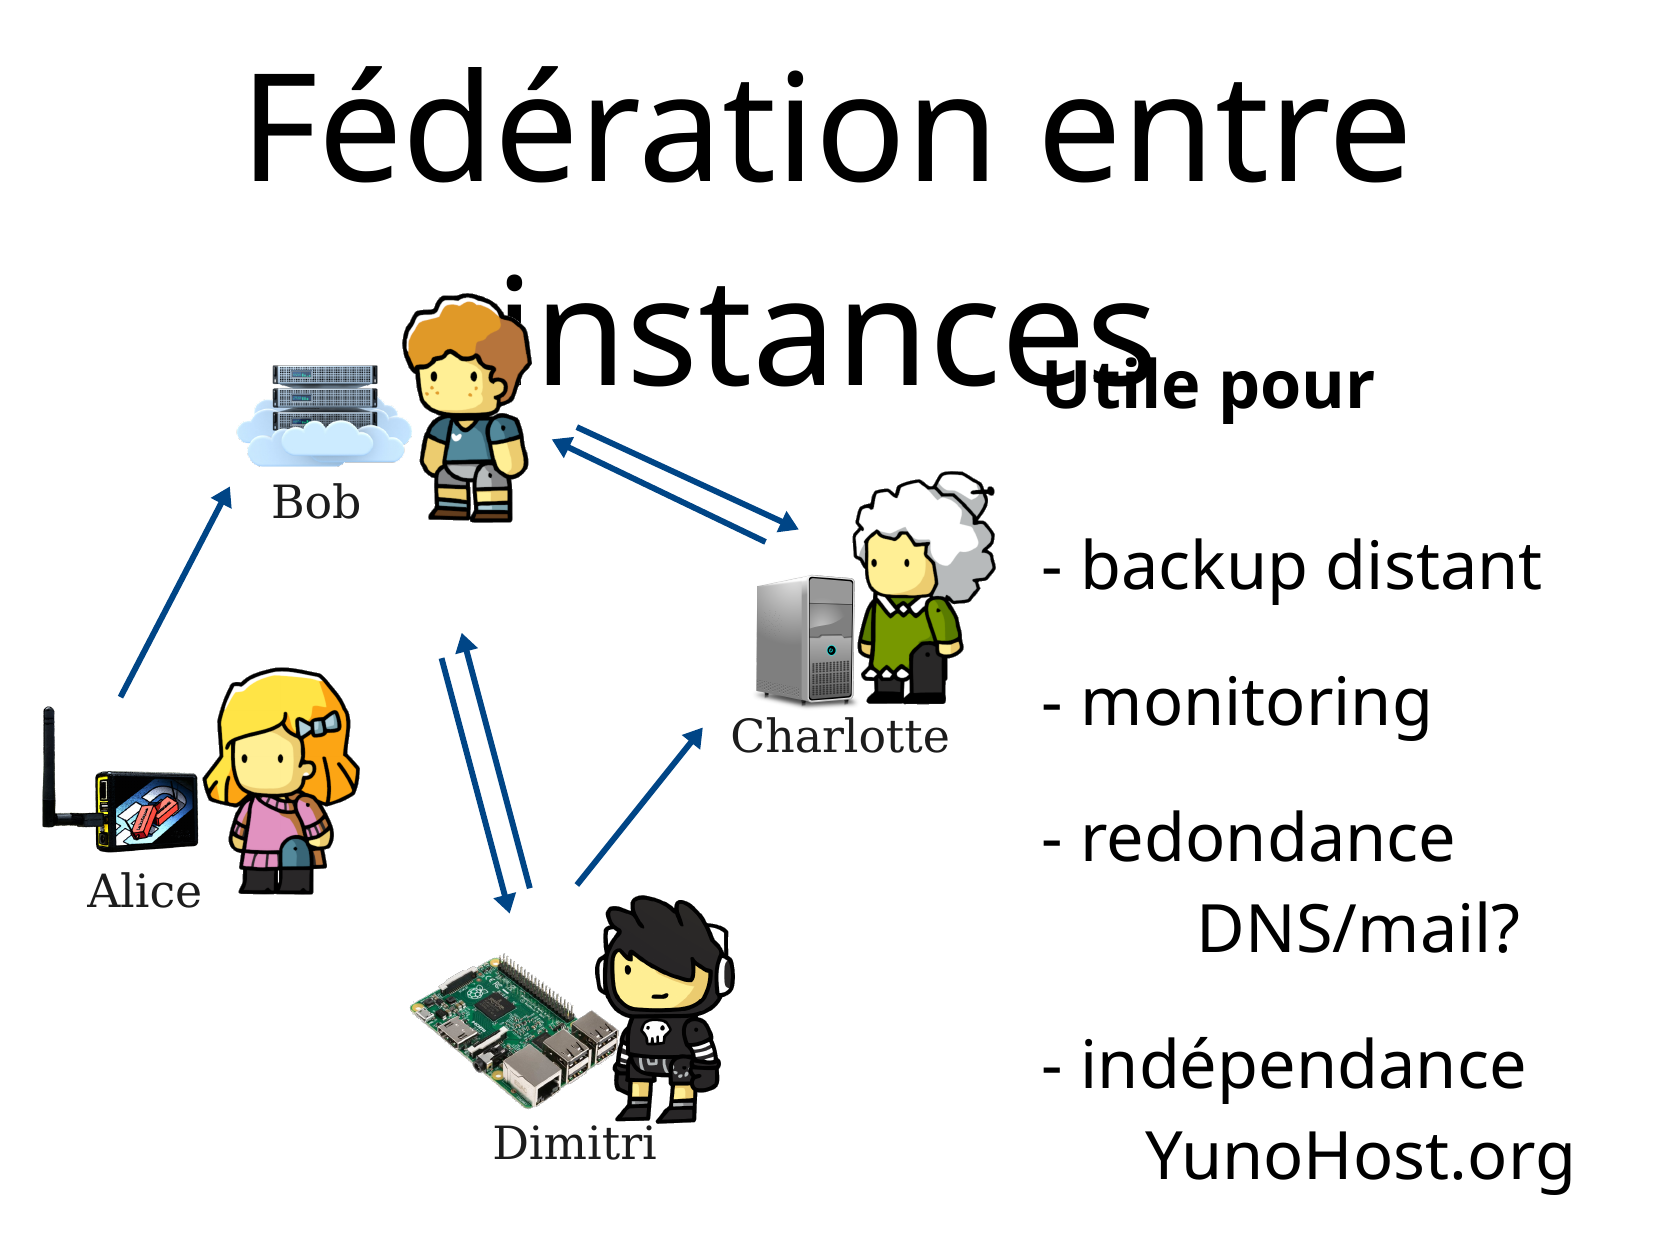

# Le FuturTM Fédération entre instances
Utile pour
- backup distant
- monitoring
- redondance DNS/mail?
- indépendance
 YunoHost.org
- ???
Bob
Charlotte
Alice
Dimitri